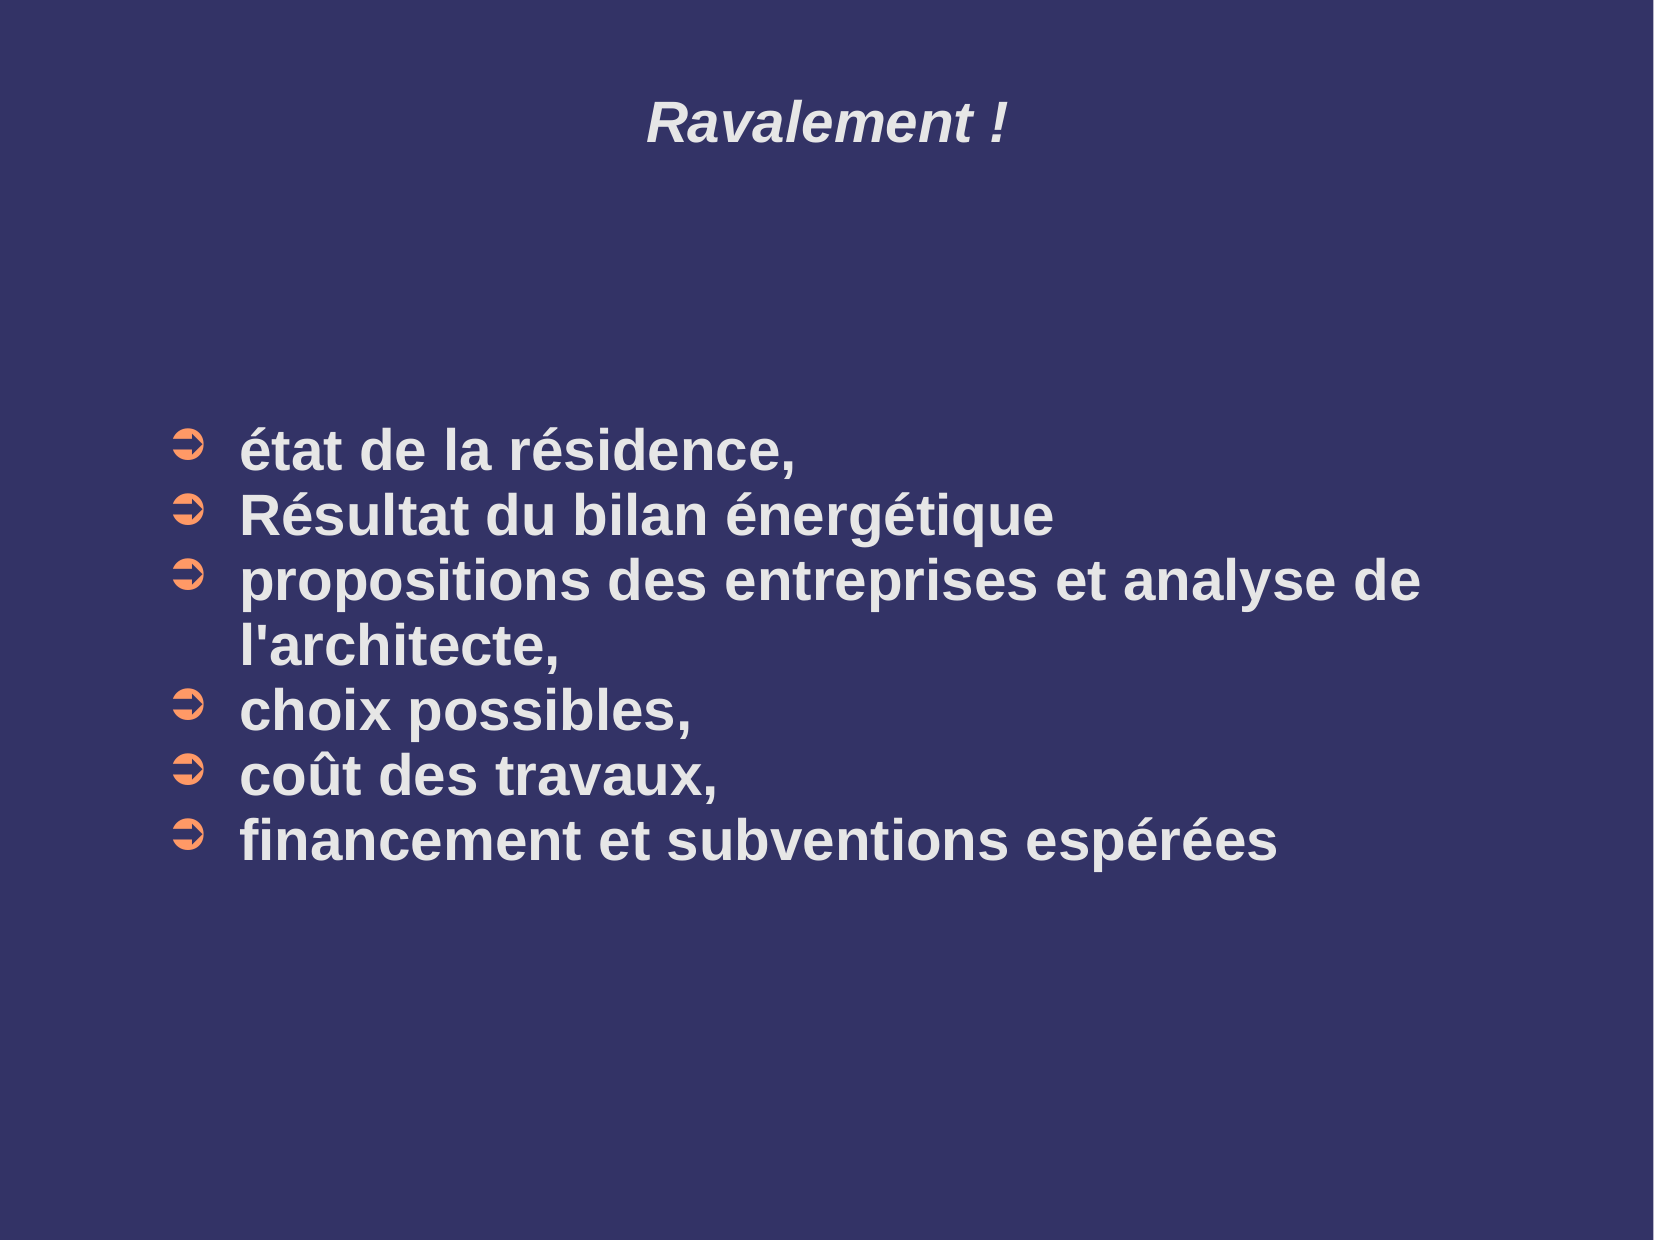

# Ravalement !
état de la résidence,
Résultat du bilan énergétique
propositions des entreprises et analyse de l'architecte,
choix possibles,
coût des travaux,
financement et subventions espérées